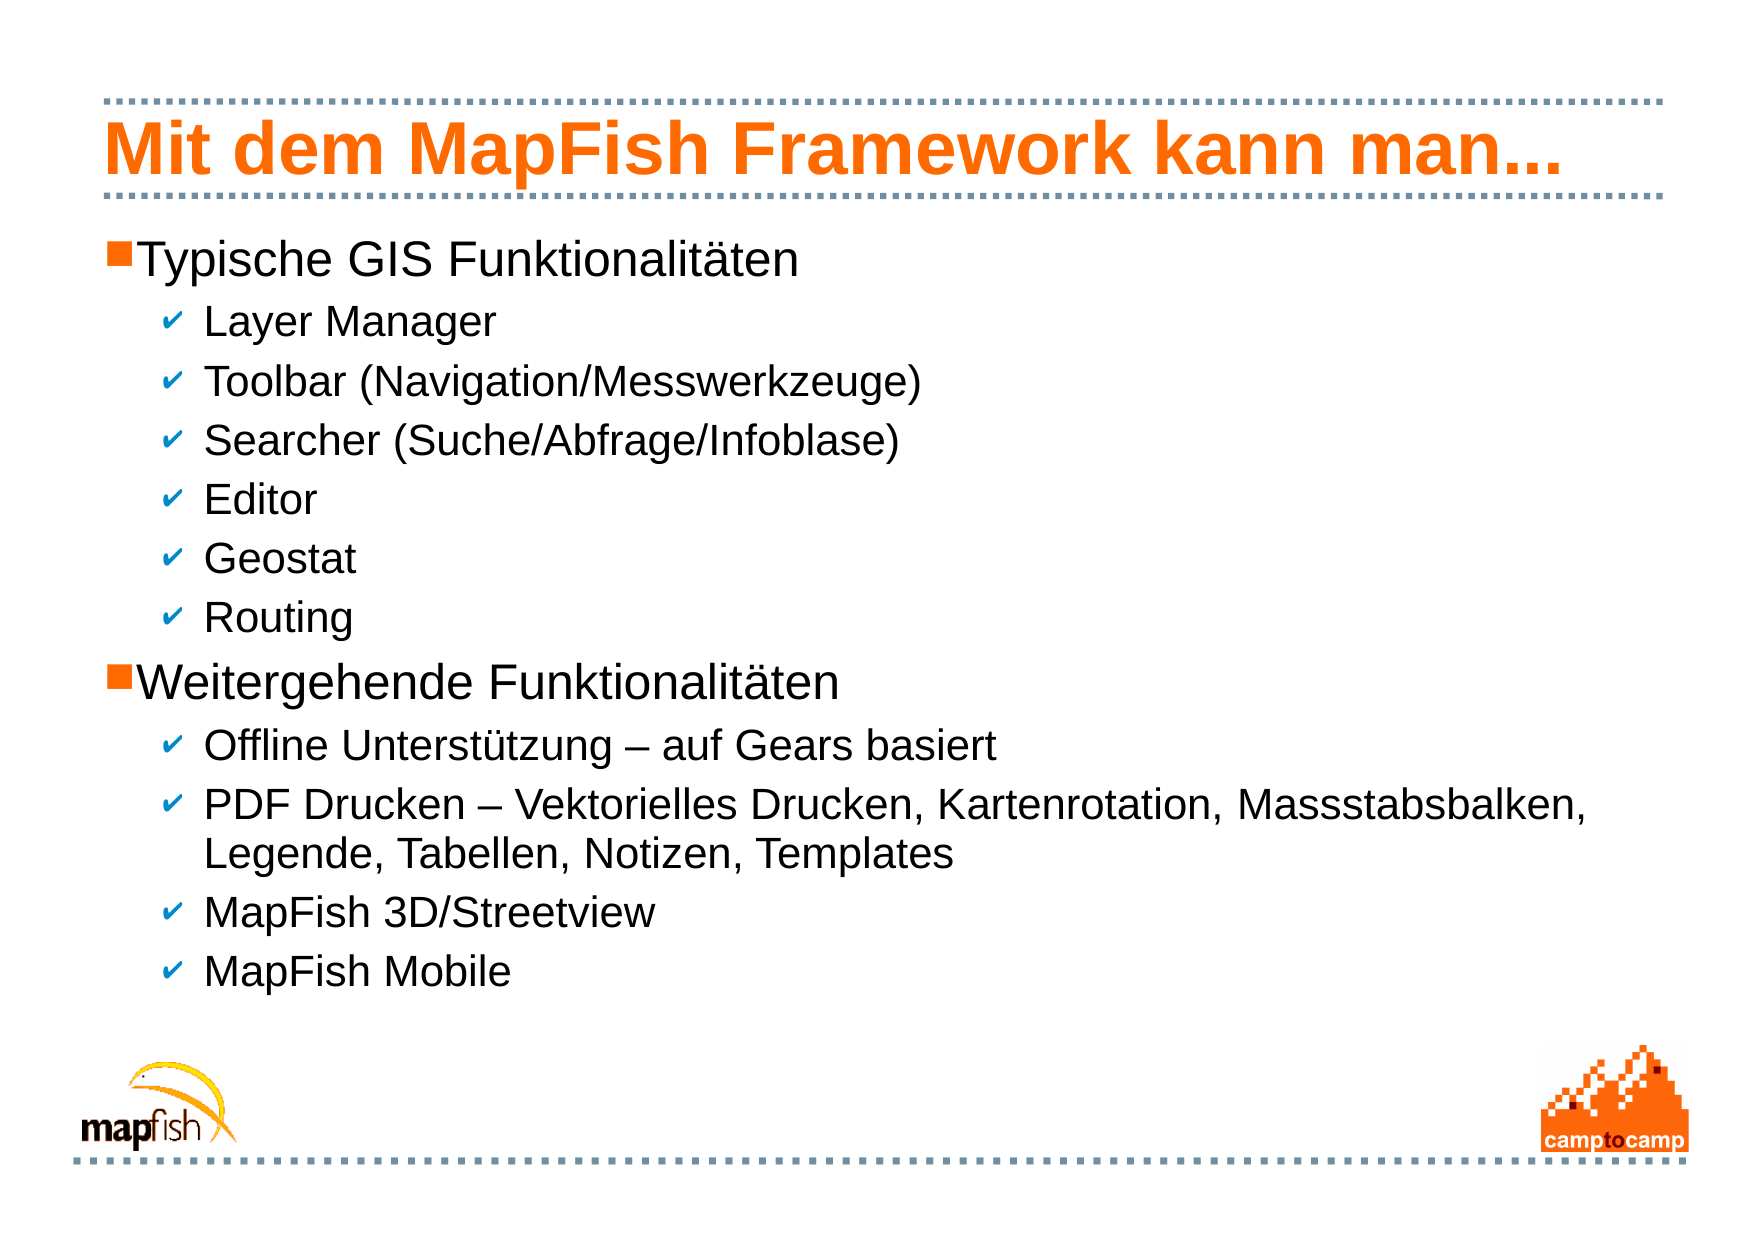

# Mit dem MapFish Framework kann man...
Typische GIS Funktionalitäten
Layer Manager
Toolbar (Navigation/Messwerkzeuge)
Searcher (Suche/Abfrage/Infoblase)
Editor
Geostat
Routing
Weitergehende Funktionalitäten
Offline Unterstützung – auf Gears basiert
PDF Drucken – Vektorielles Drucken, Kartenrotation, Massstabsbalken, Legende, Tabellen, Notizen, Templates
MapFish 3D/Streetview
MapFish Mobile